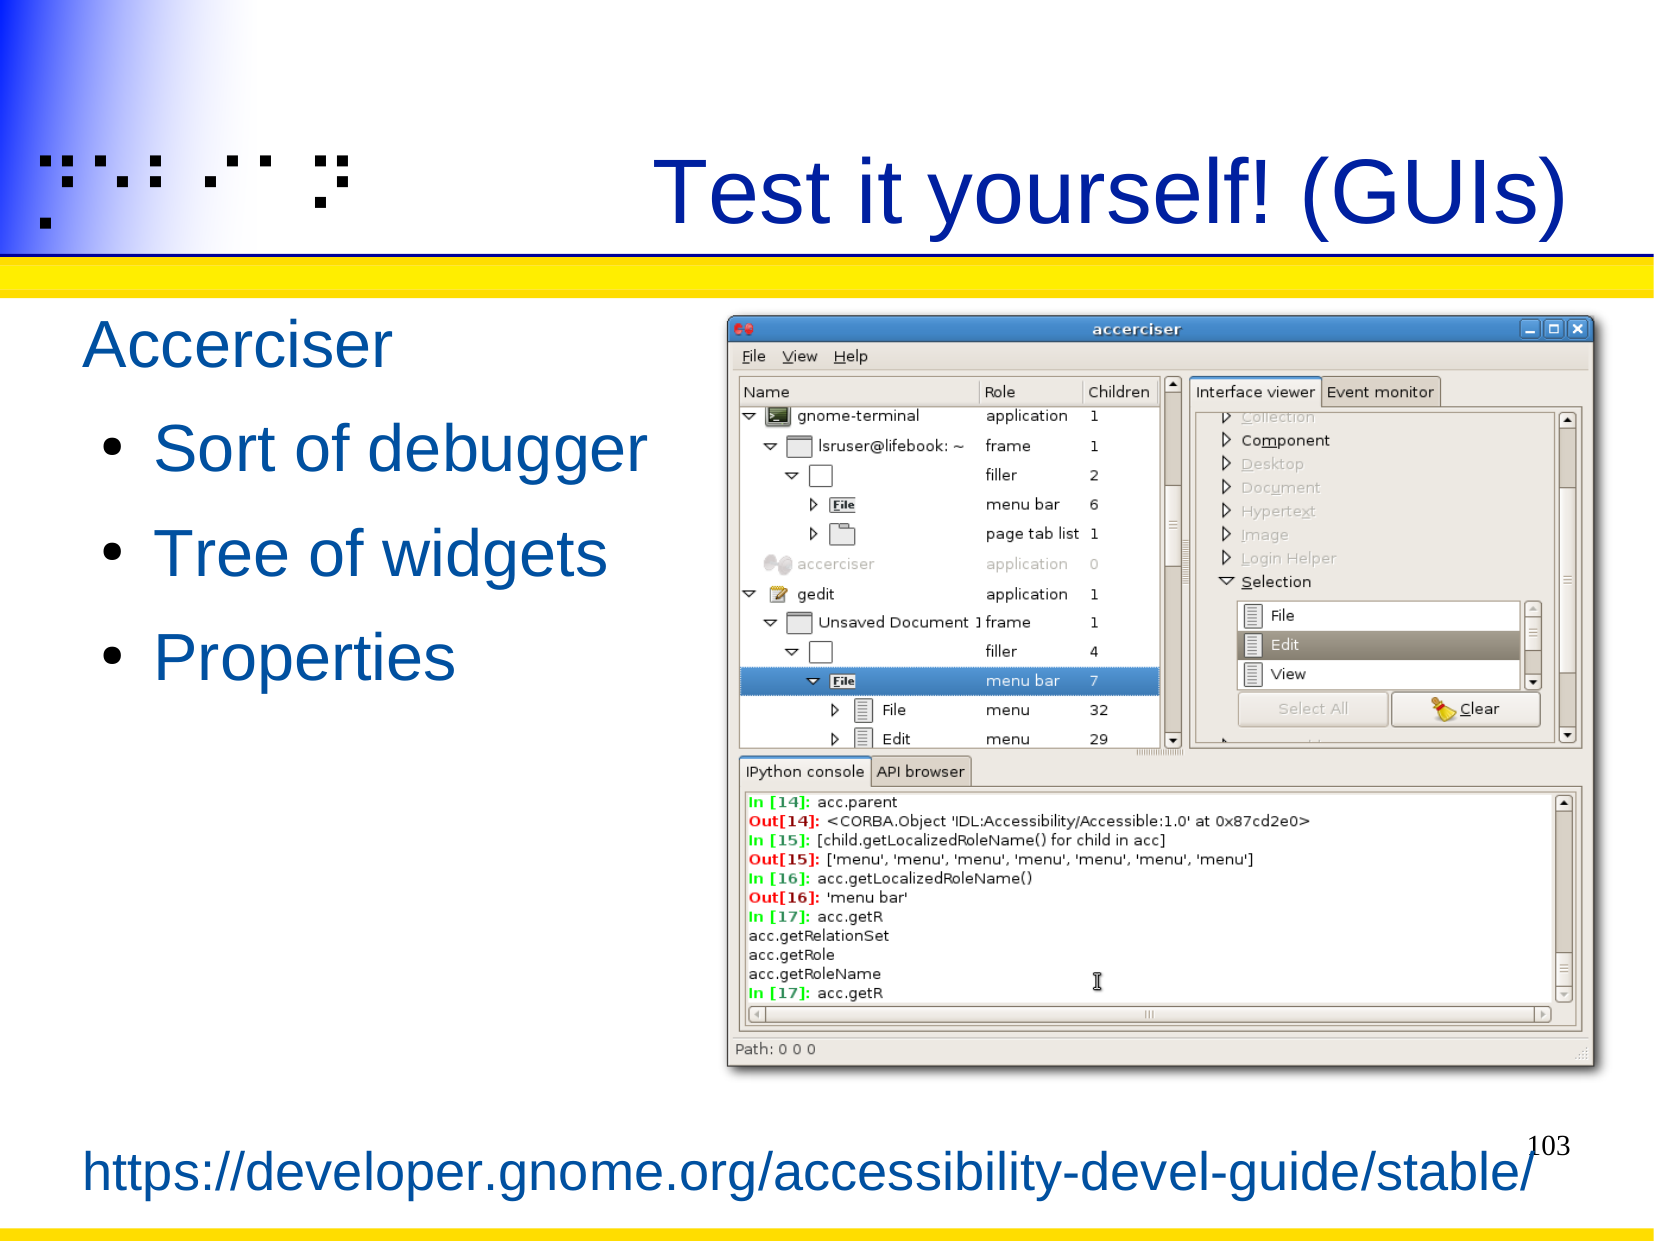

# Test it yourself! (GUIs)
Accerciser
Sort of debugger
Tree of widgets
Properties
https://developer.gnome.org/accessibility-devel-guide/stable/
103